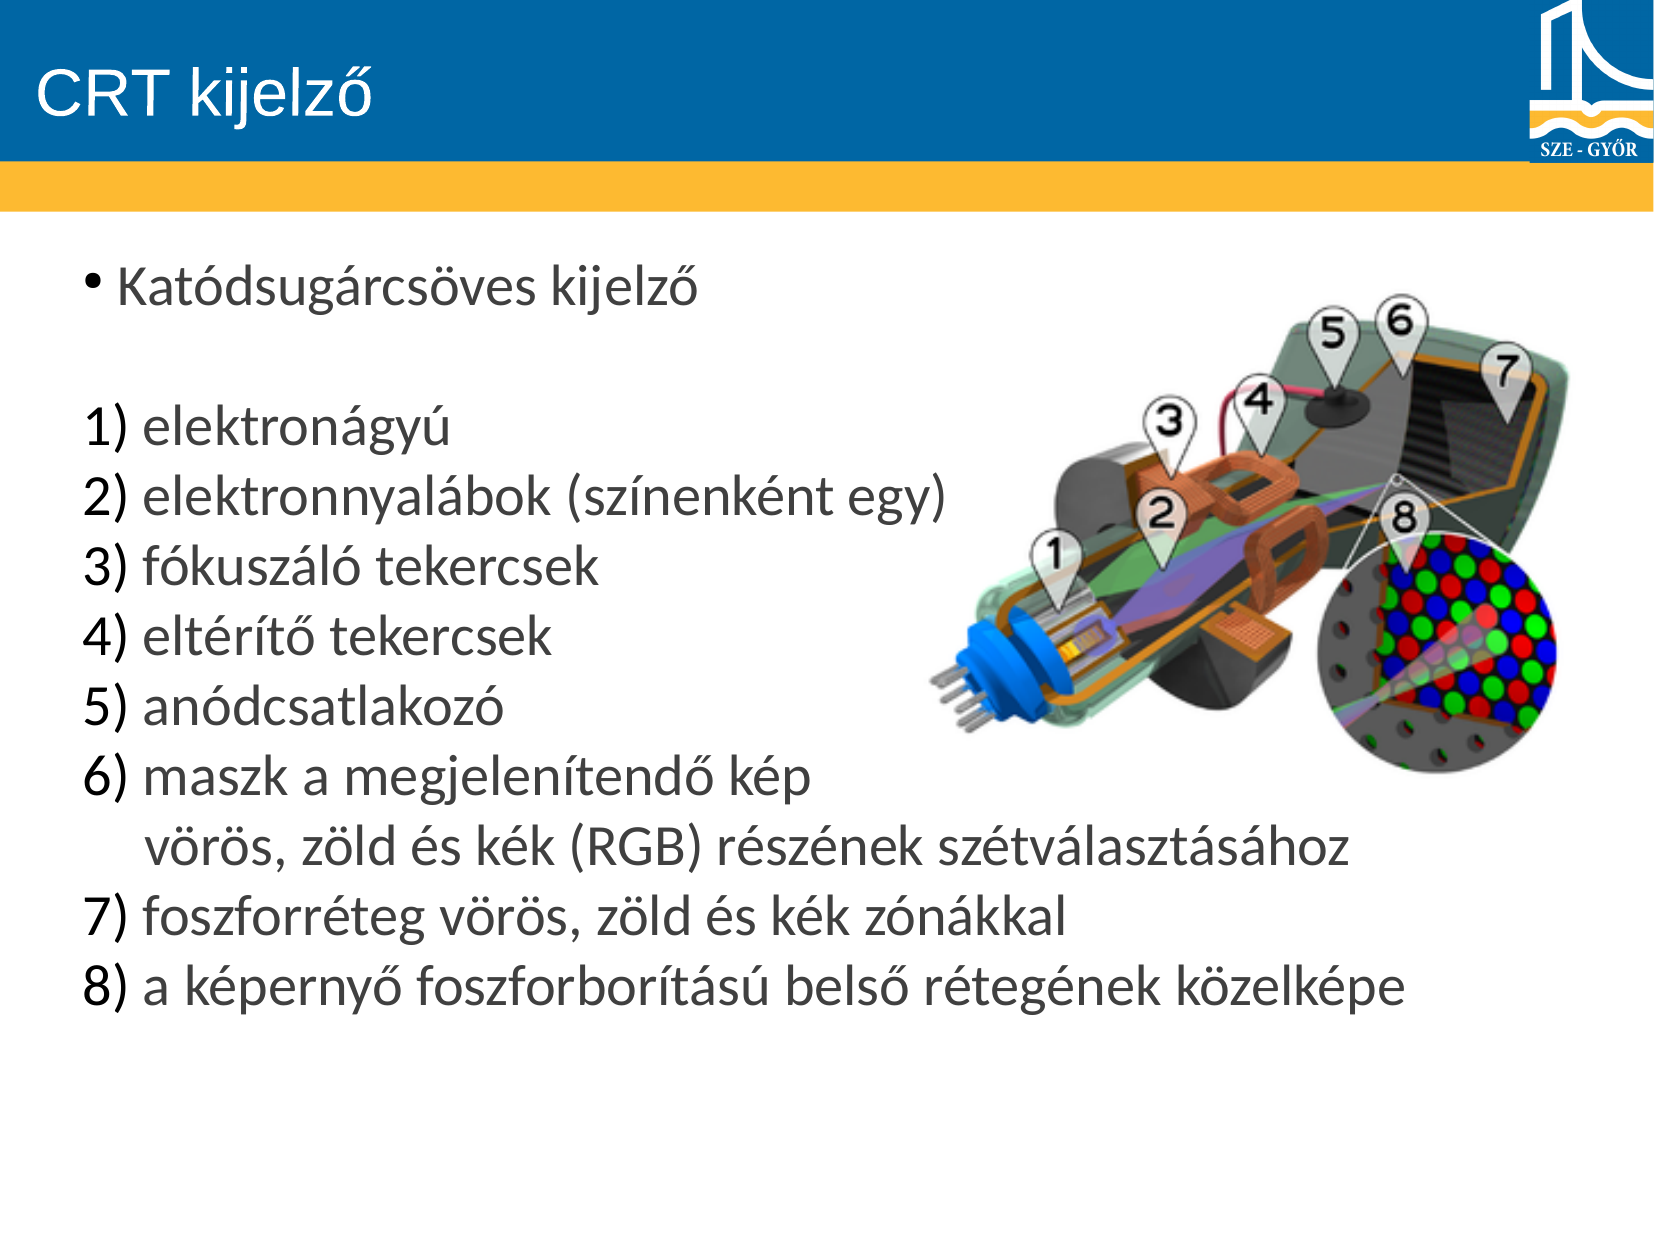

CRT kijelző
Katódsugárcsöves kijelző
 elektronágyú
 elektronnyalábok (színenként egy)
 fókuszáló tekercsek
 eltérítő tekercsek
 anódcsatlakozó
 maszk a megjelenítendő kép
 vörös, zöld és kék (RGB) részének szétválasztásához
 foszforréteg vörös, zöld és kék zónákkal
 a képernyő foszforborítású belső rétegének közelképe